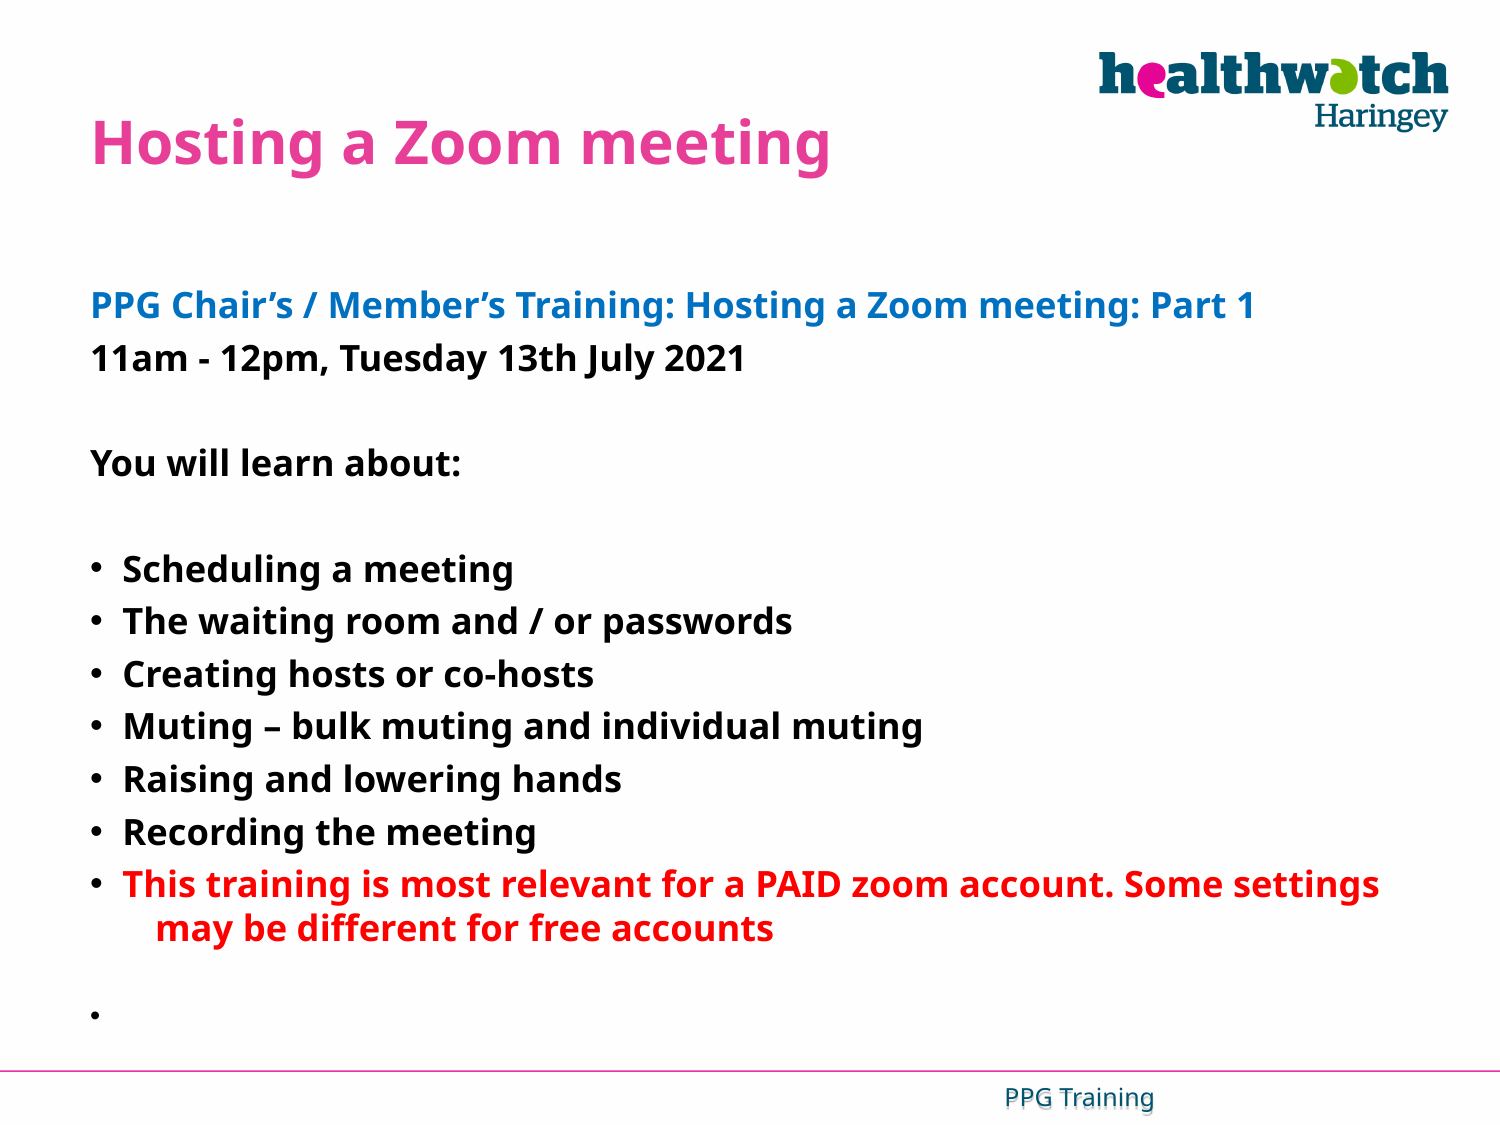

# Hosting a Zoom meeting
PPG Chair’s / Member’s Training: Hosting a Zoom meeting: Part 1
11am - 12pm, Tuesday 13th July 2021
You will learn about:
Scheduling a meeting
The waiting room and / or passwords
Creating hosts or co-hosts
Muting – bulk muting and individual muting
Raising and lowering hands
Recording the meeting
This training is most relevant for a PAID zoom account. Some settings may be different for free accounts